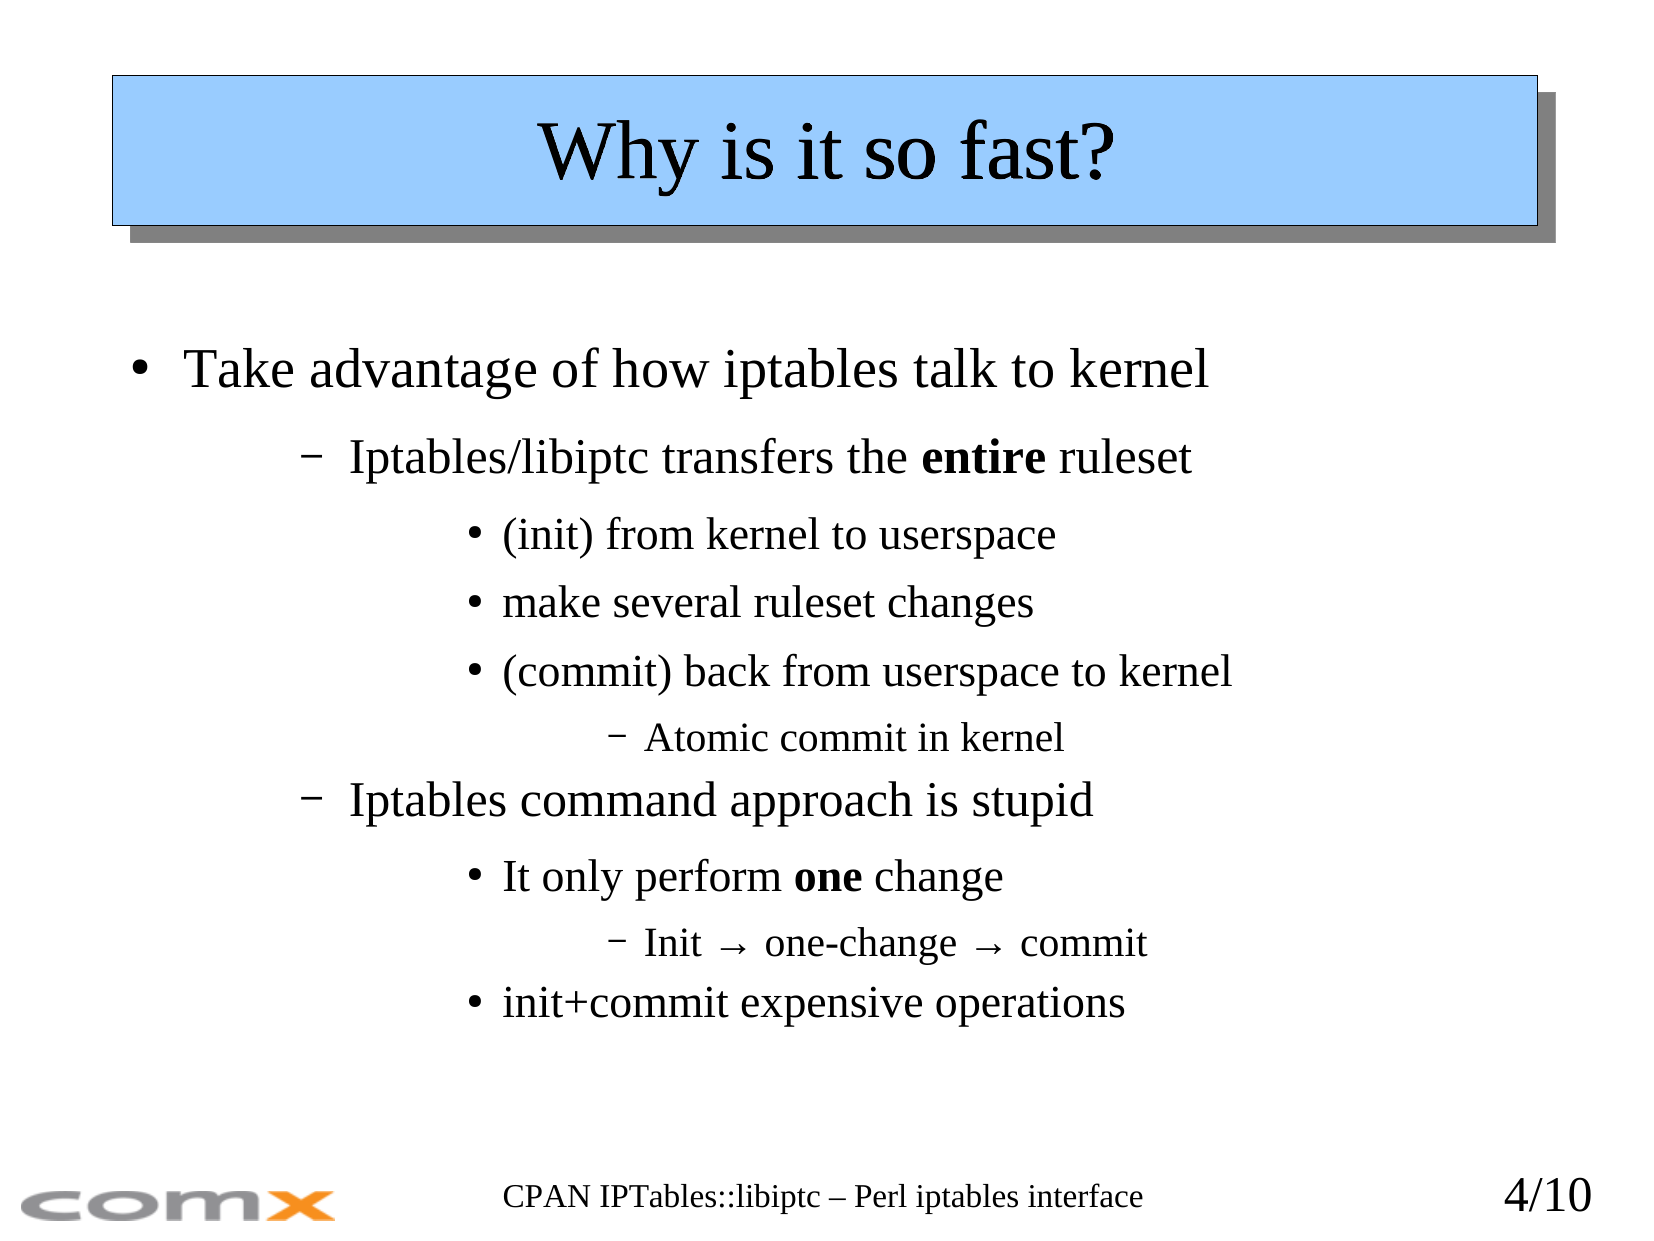

# Why is it so fast?
Take advantage of how iptables talk to kernel
Iptables/libiptc transfers the entire ruleset
(init) from kernel to userspace
make several ruleset changes
(commit) back from userspace to kernel
Atomic commit in kernel
Iptables command approach is stupid
It only perform one change
Init → one-change → commit
init+commit expensive operations